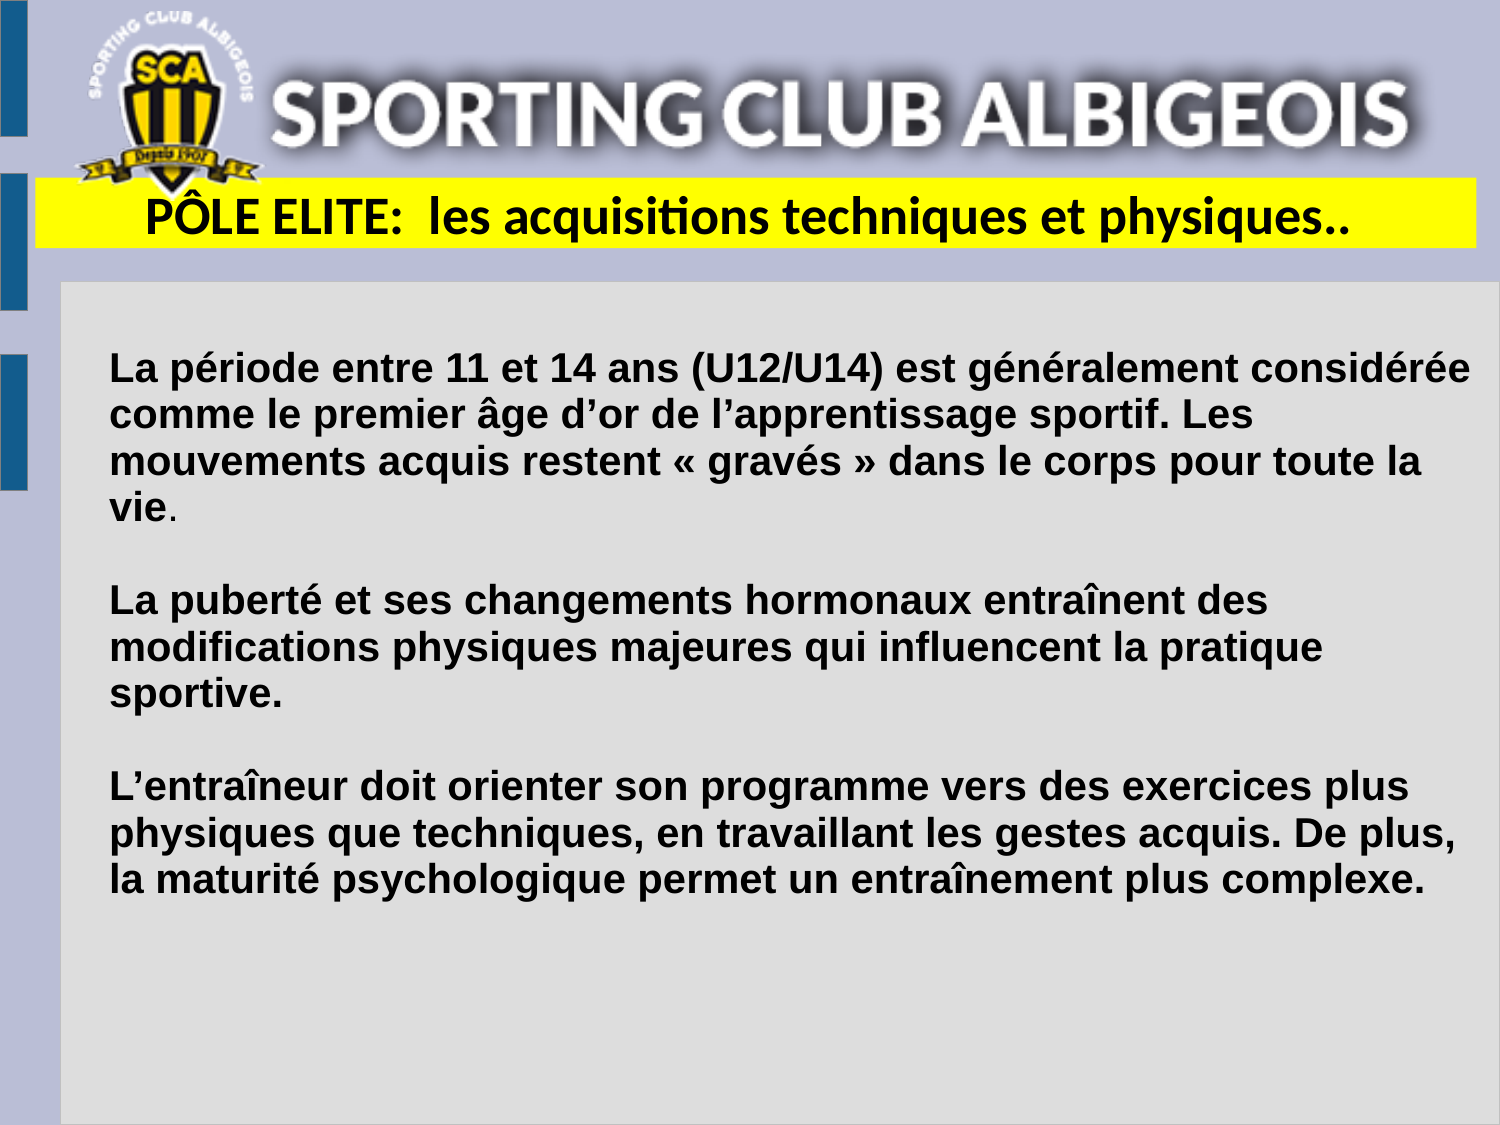

PÔLE ELITE: les acquisitions techniques et physiques..
La période entre 11 et 14 ans (U12/U14) est généralement considérée comme le premier âge d’or de l’apprentissage sportif. Les mouvements acquis restent « gravés » dans le corps pour toute la vie.
La puberté et ses changements hormonaux entraînent des modifications physiques majeures qui influencent la pratique sportive.
L’entraîneur doit orienter son programme vers des exercices plus physiques que techniques, en travaillant les gestes acquis. De plus, la maturité psychologique permet un entraînement plus complexe.